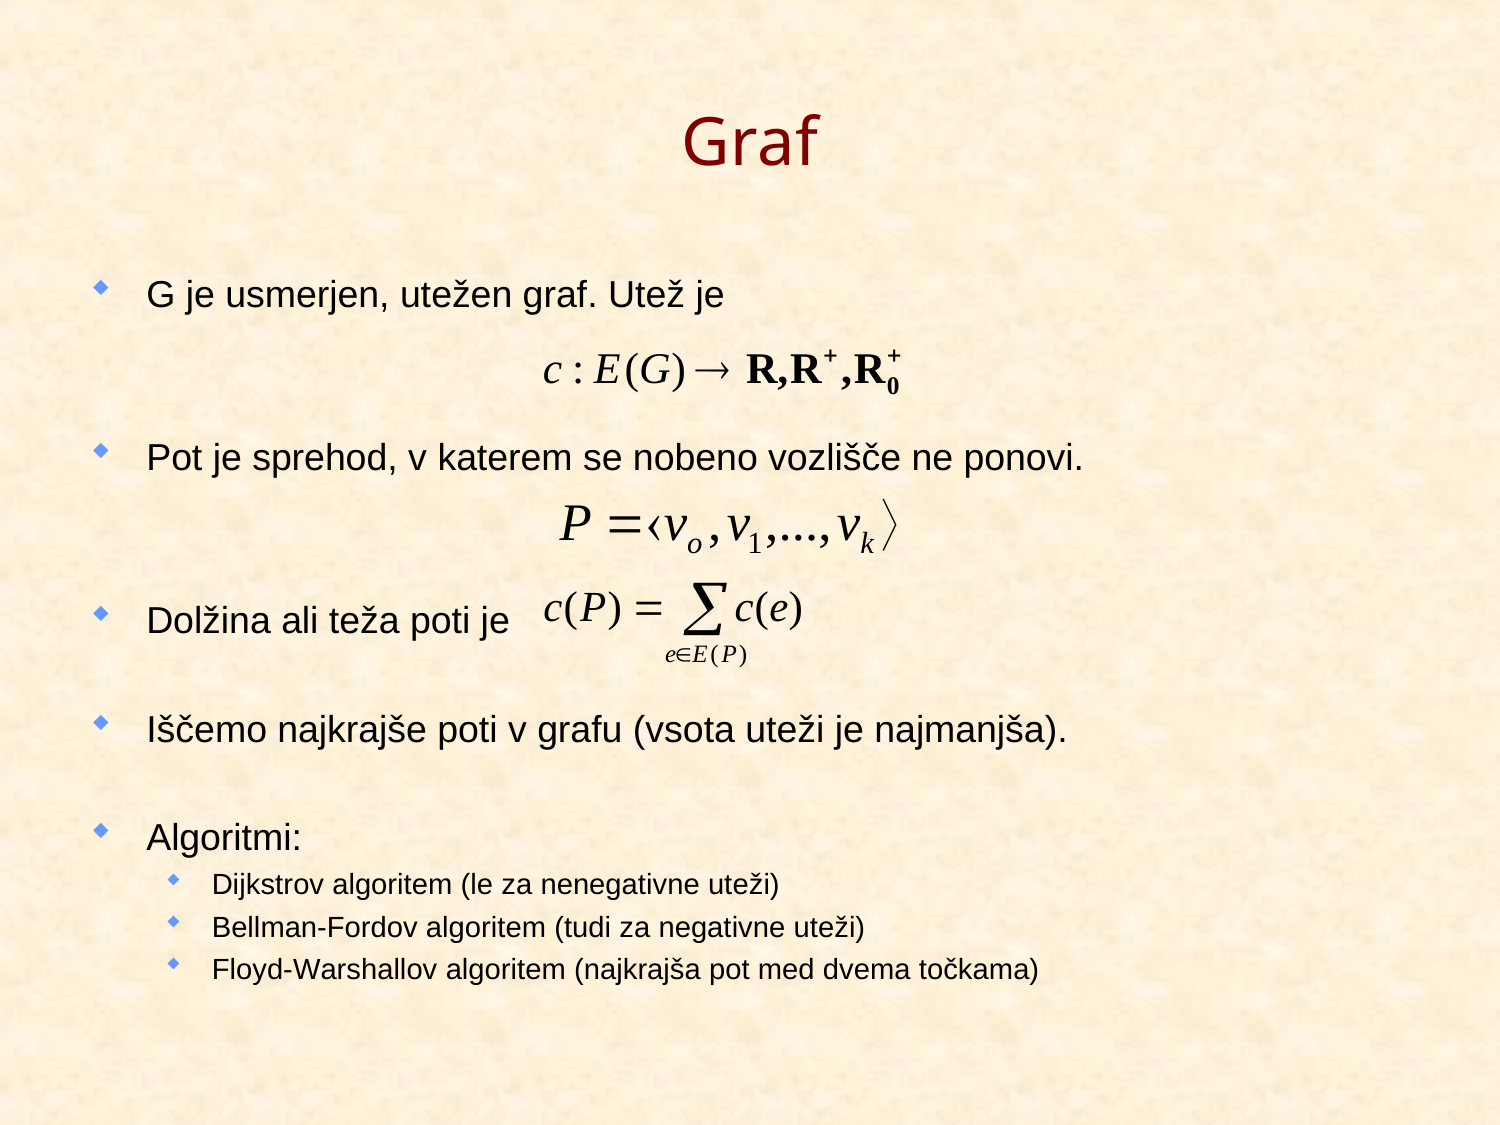

# Graf
G je usmerjen, utežen graf. Utež je
Pot je sprehod, v katerem se nobeno vozlišče ne ponovi.
Dolžina ali teža poti je
Iščemo najkrajše poti v grafu (vsota uteži je najmanjša).
Algoritmi:
Dijkstrov algoritem (le za nenegativne uteži)
Bellman-Fordov algoritem (tudi za negativne uteži)
Floyd-Warshallov algoritem (najkrajša pot med dvema točkama)